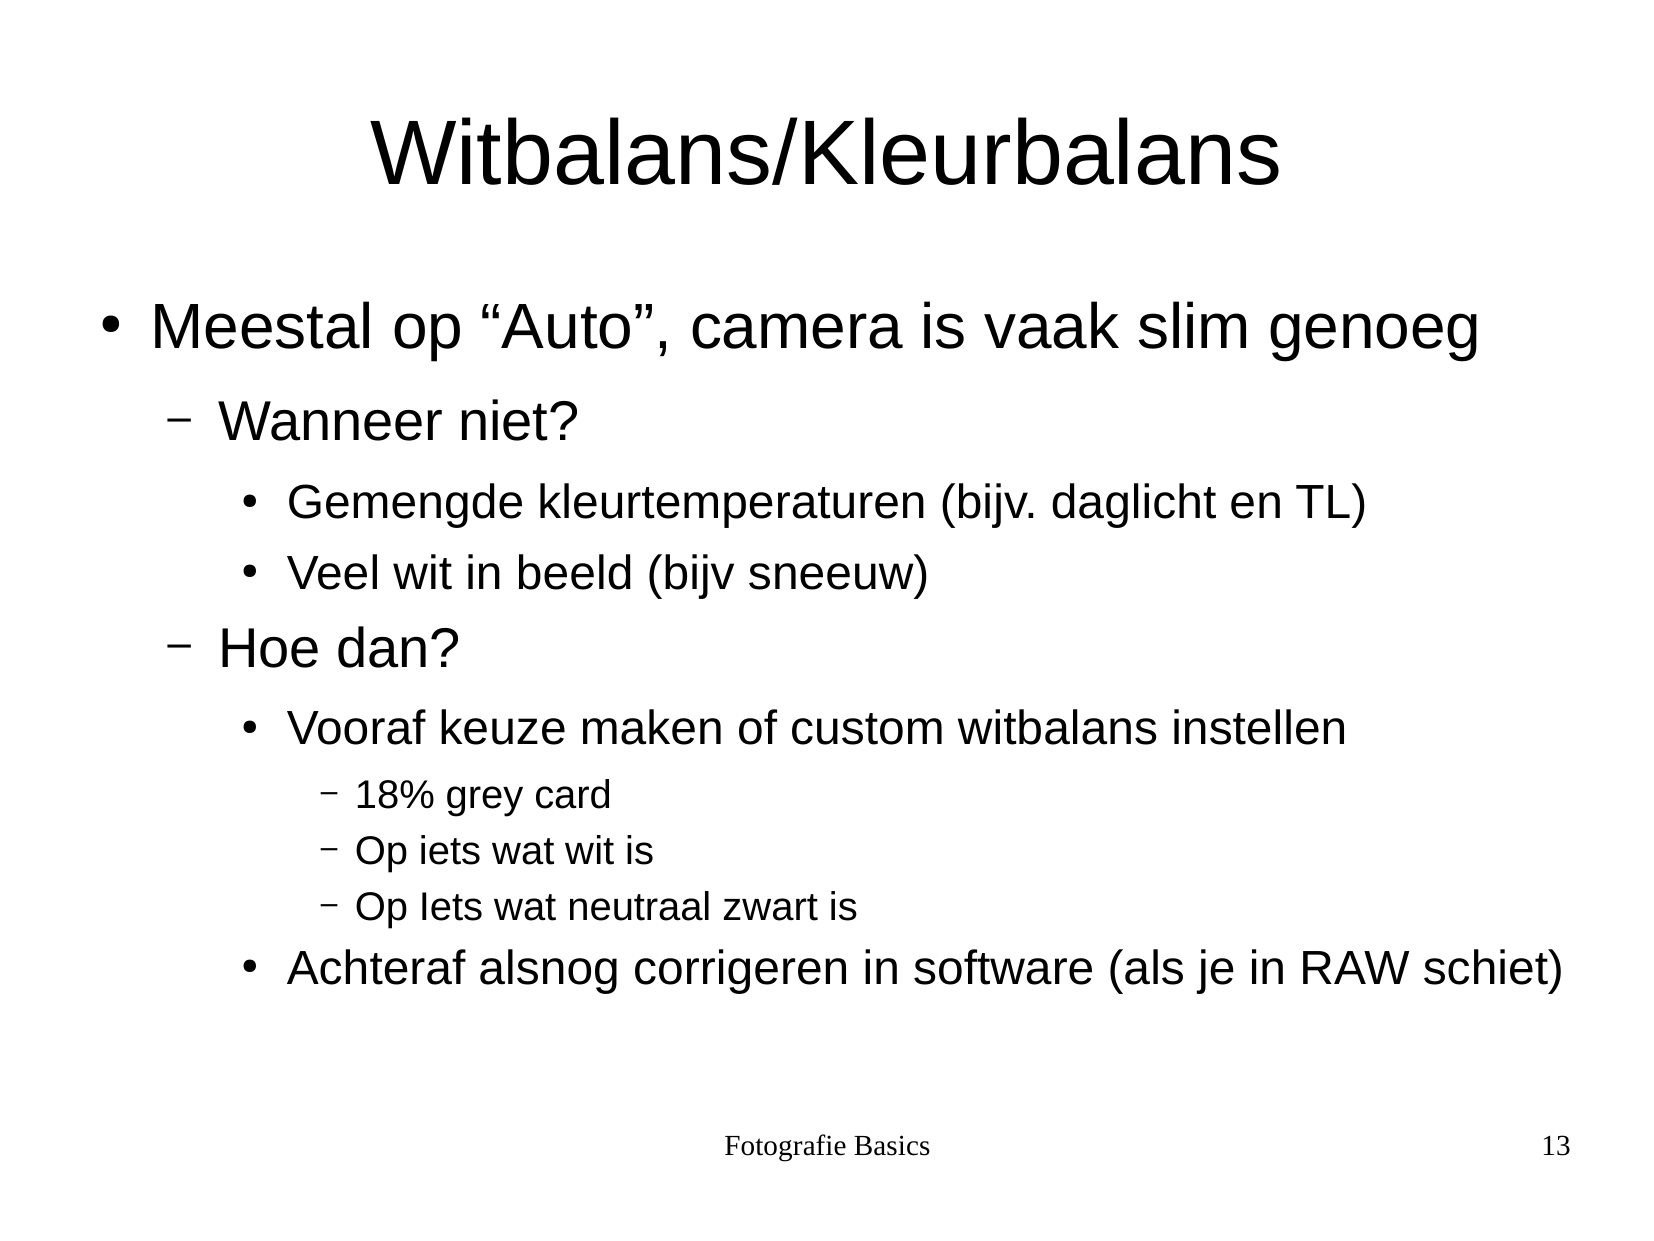

# Witbalans/Kleurbalans
Meestal op “Auto”, camera is vaak slim genoeg
Wanneer niet?
Gemengde kleurtemperaturen (bijv. daglicht en TL)
Veel wit in beeld (bijv sneeuw)
Hoe dan?
Vooraf keuze maken of custom witbalans instellen
18% grey card
Op iets wat wit is
Op Iets wat neutraal zwart is
Achteraf alsnog corrigeren in software (als je in RAW schiet)
Fotografie Basics
13